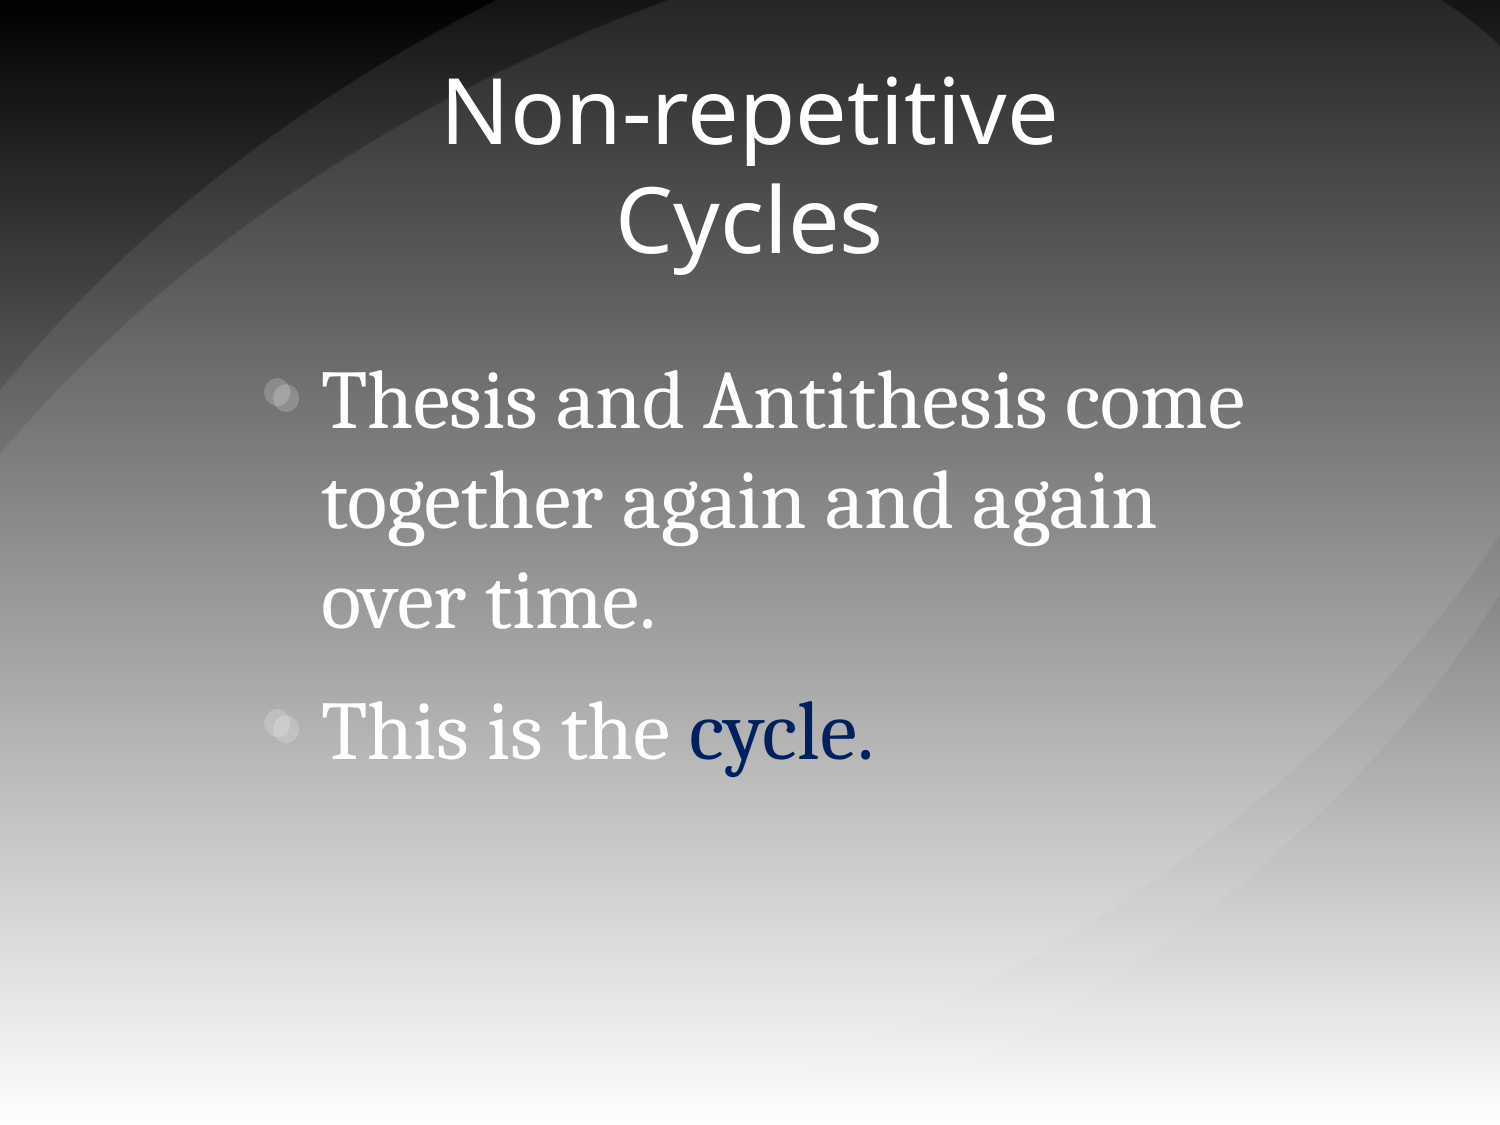

# Non-repetitive Cycles
Thesis and Antithesis come together again and again over time.
This is the cycle.